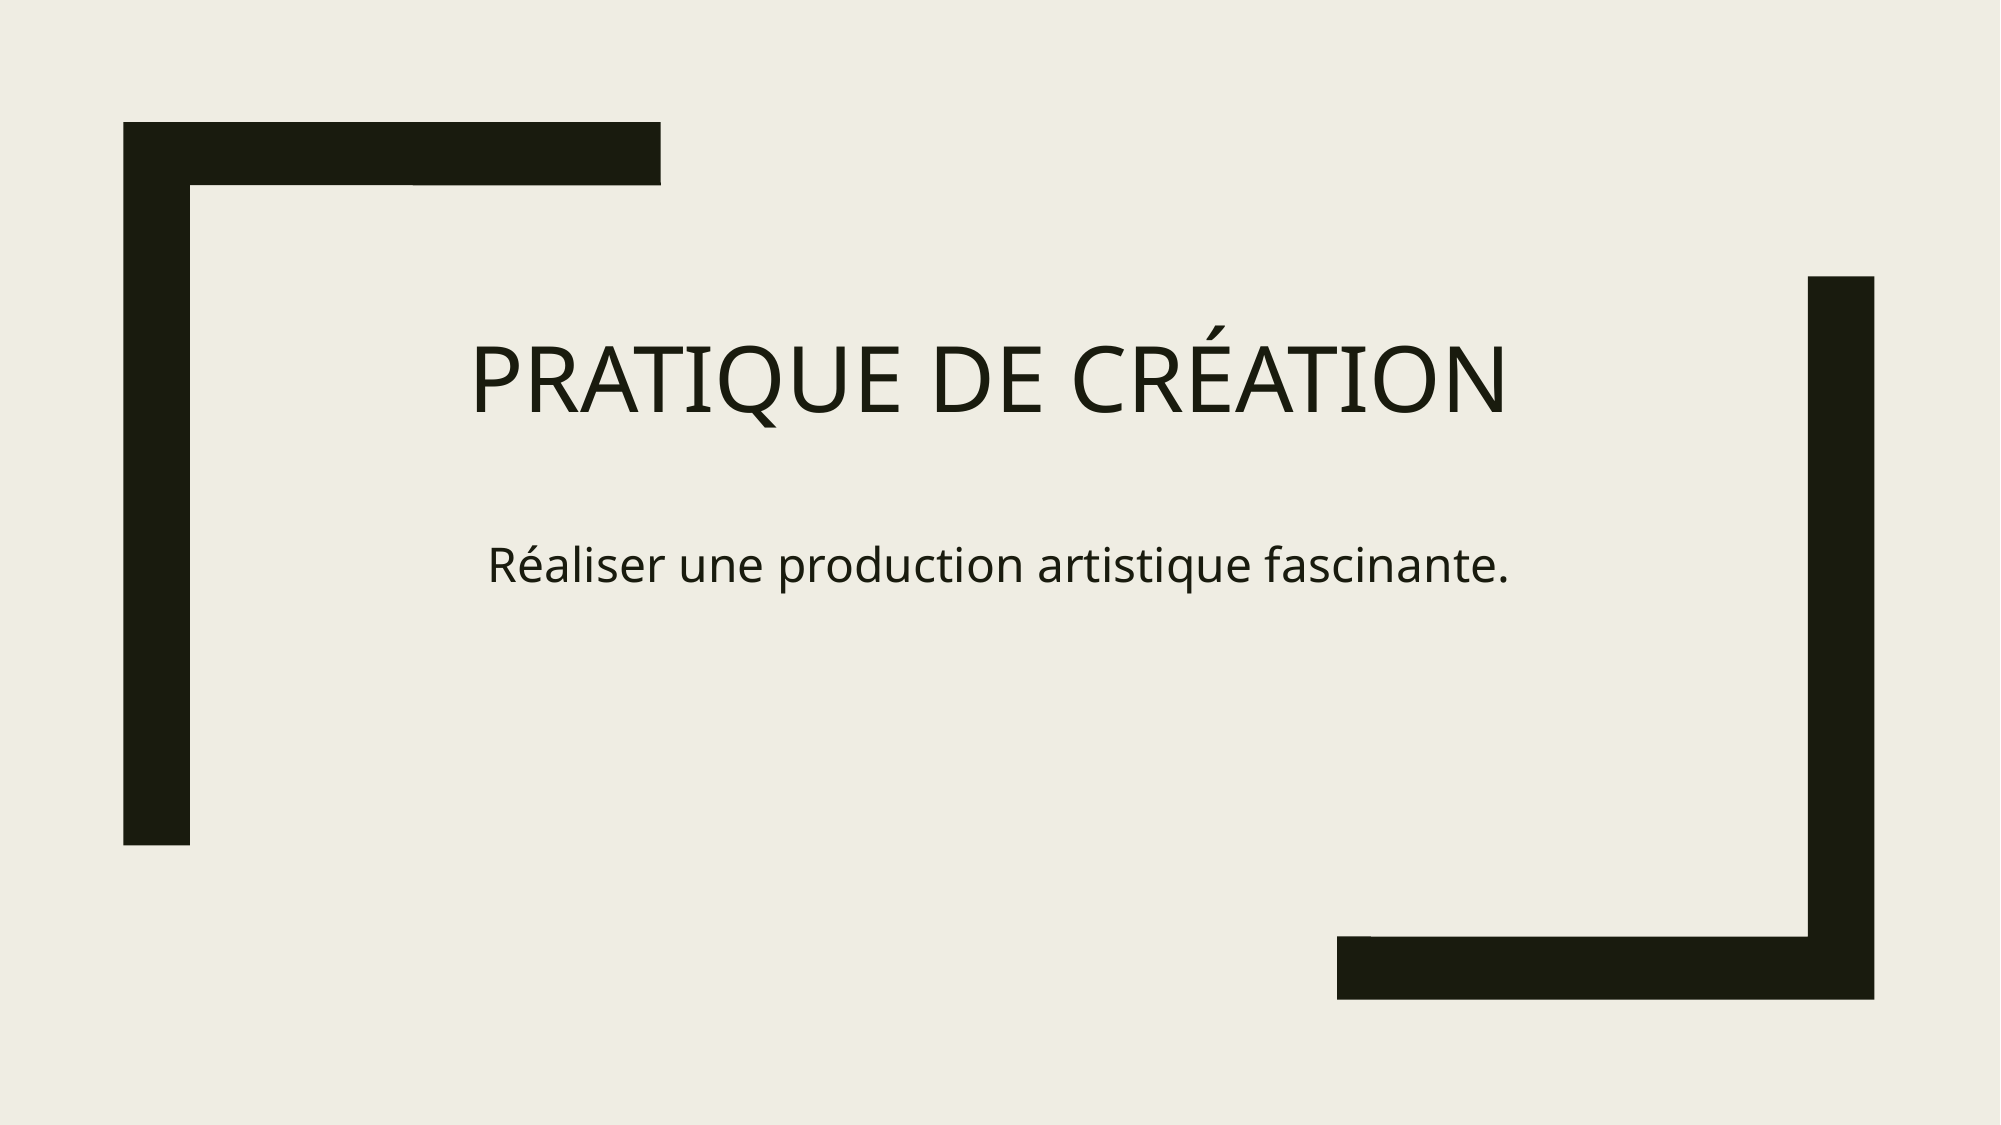

# Pratique de création
Réaliser une production artistique fascinante.